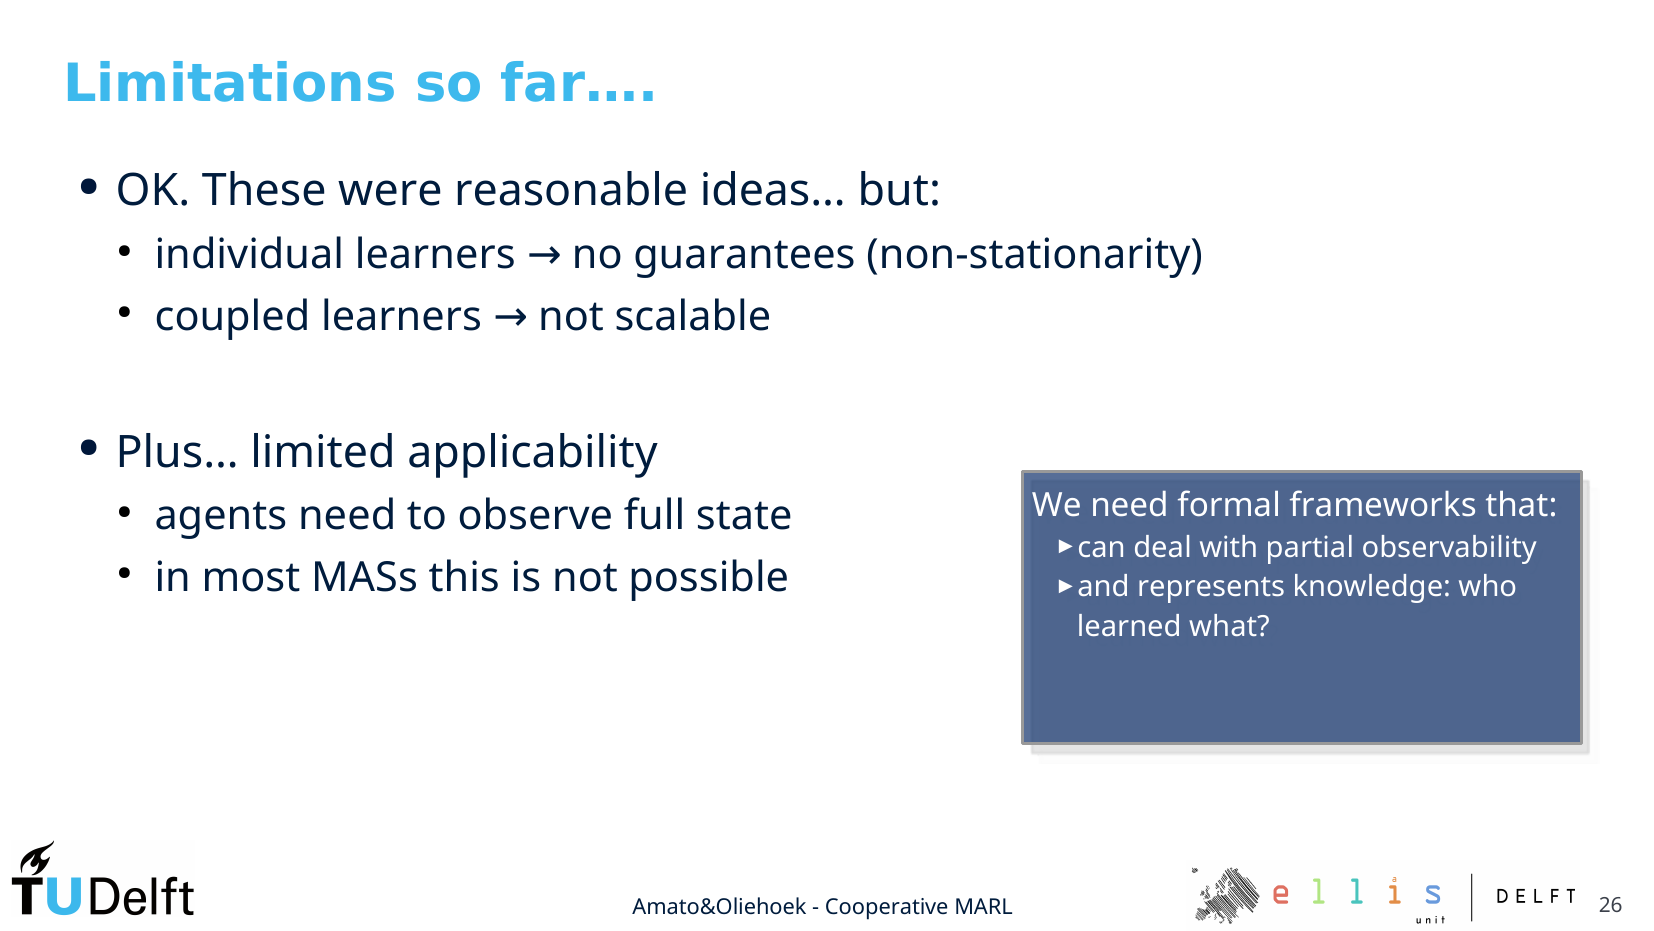

# Limitations so far….
OK. These were reasonable ideas… but:
individual learners → no guarantees (non-stationarity)
coupled learners → not scalable
Plus… limited applicability
agents need to observe full state
in most MASs this is not possible
We need formal frameworks that:
can deal with partial observability
and represents knowledge: who learned what?
Amato&Oliehoek - Cooperative MARL